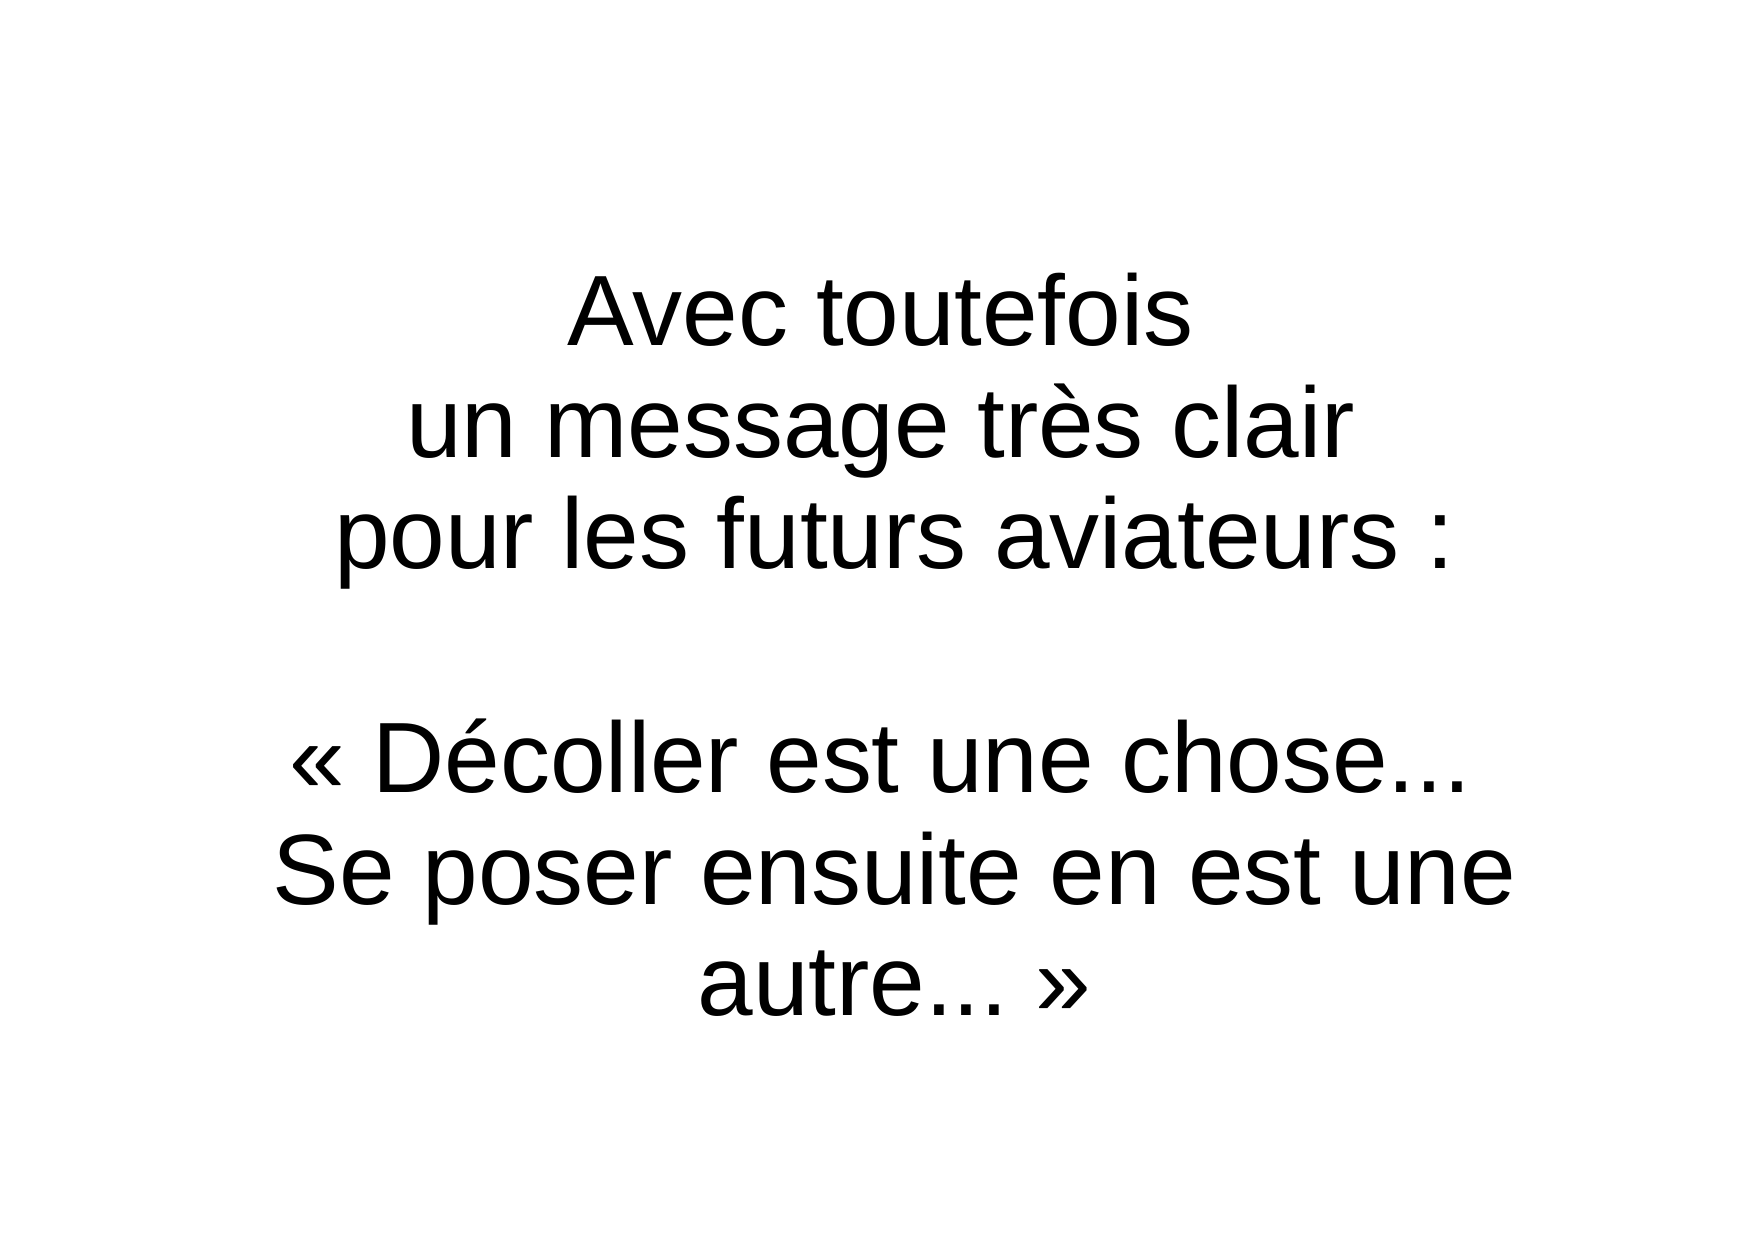

Avec toutefois
un message très clair
pour les futurs aviateurs :
« Décoller est une chose...
Se poser ensuite en est une autre... »